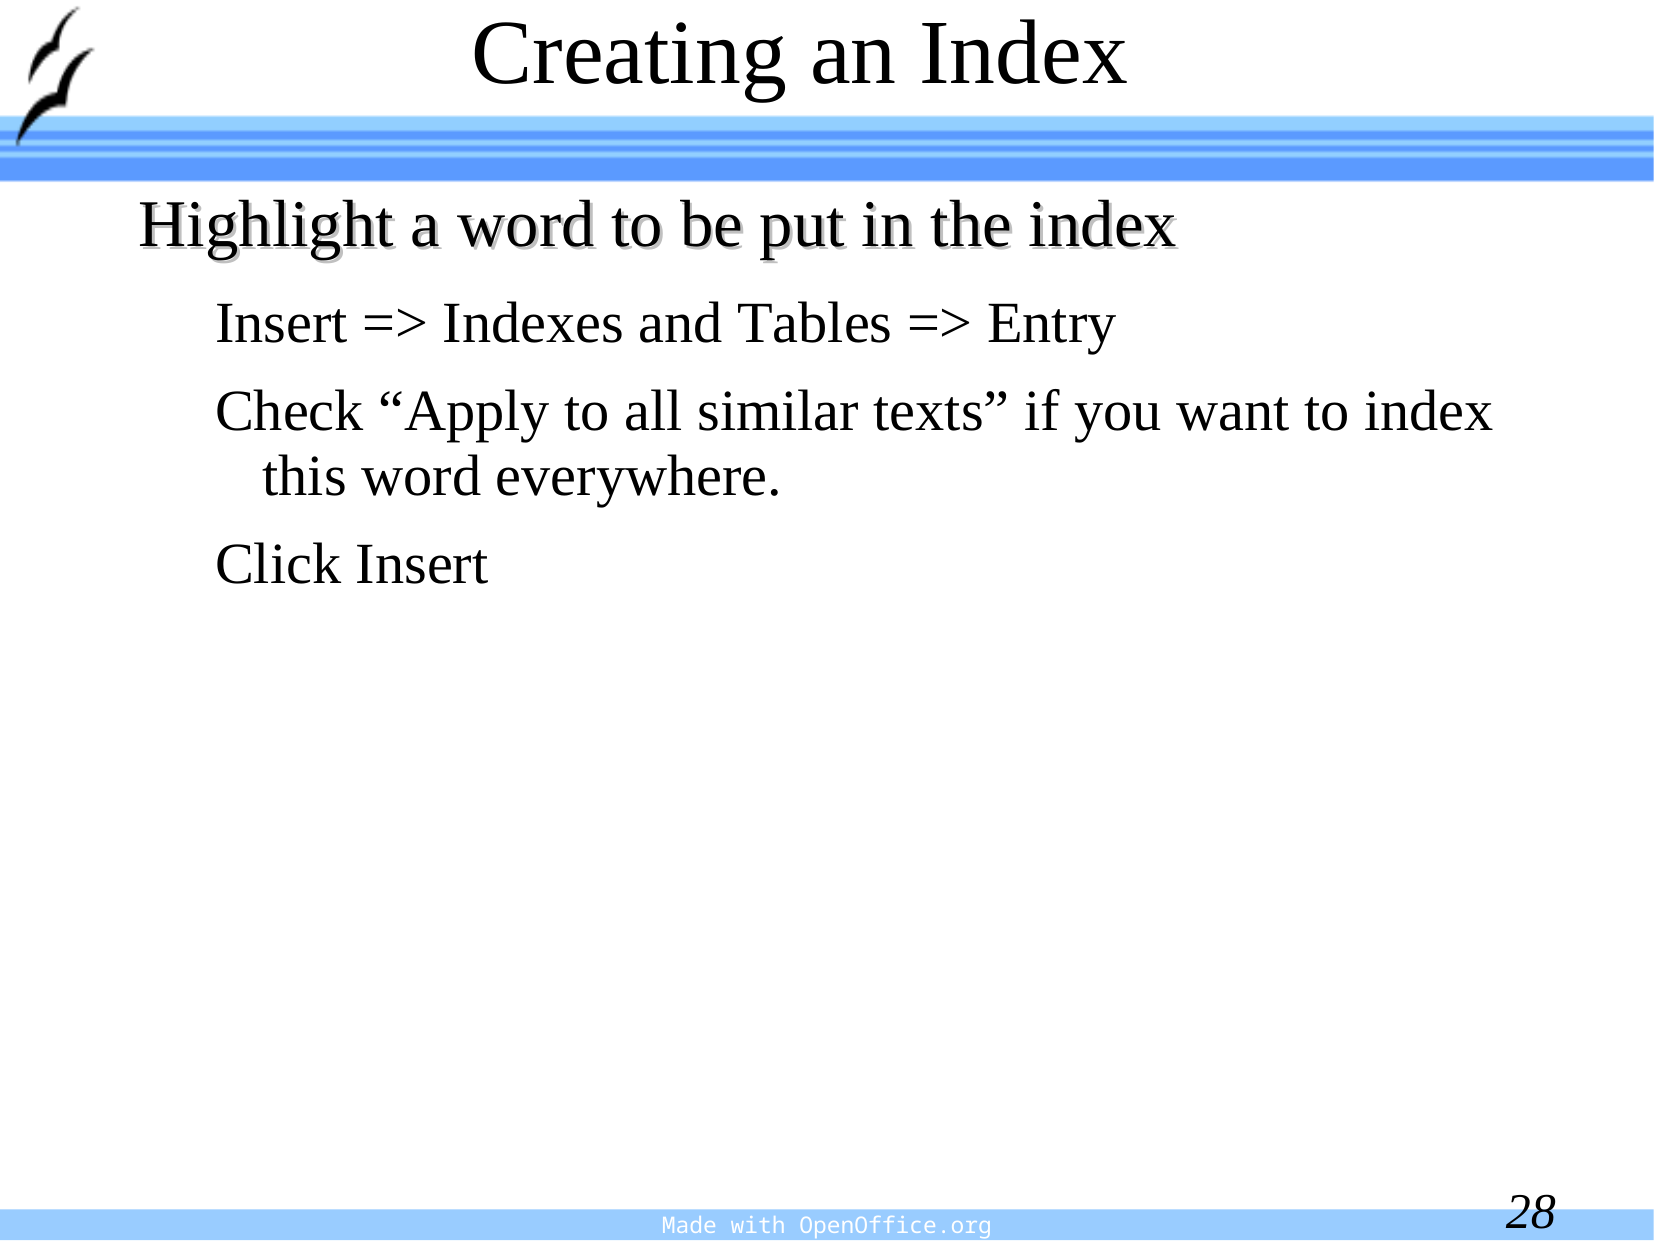

# Creating an Index
Highlight a word to be put in the index
Insert => Indexes and Tables => Entry
Check “Apply to all similar texts” if you want to index this word everywhere.
Click Insert